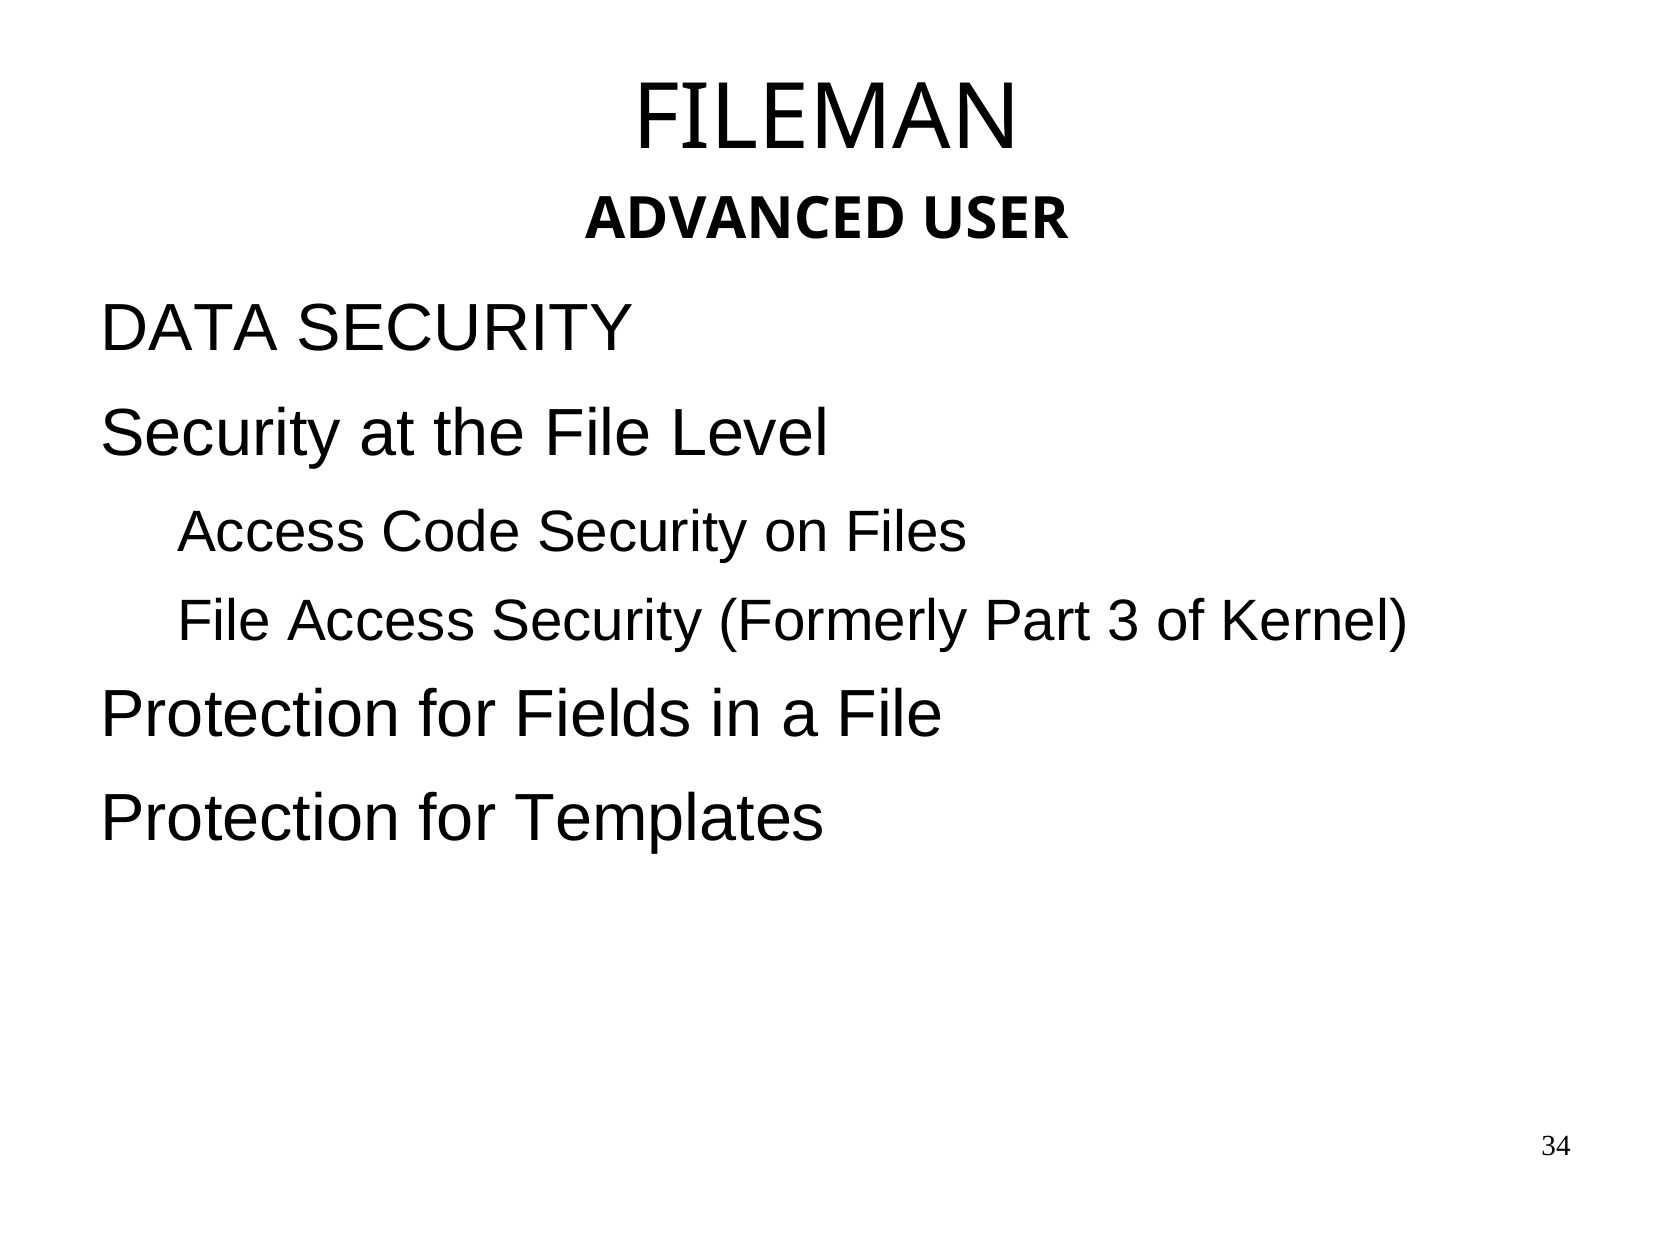

# FILEMAN ADVANCED USER
DATA SECURITY
Security at the File Level
Access Code Security on Files
File Access Security (Formerly Part 3 of Kernel)
Protection for Fields in a File
Protection for Templates
34